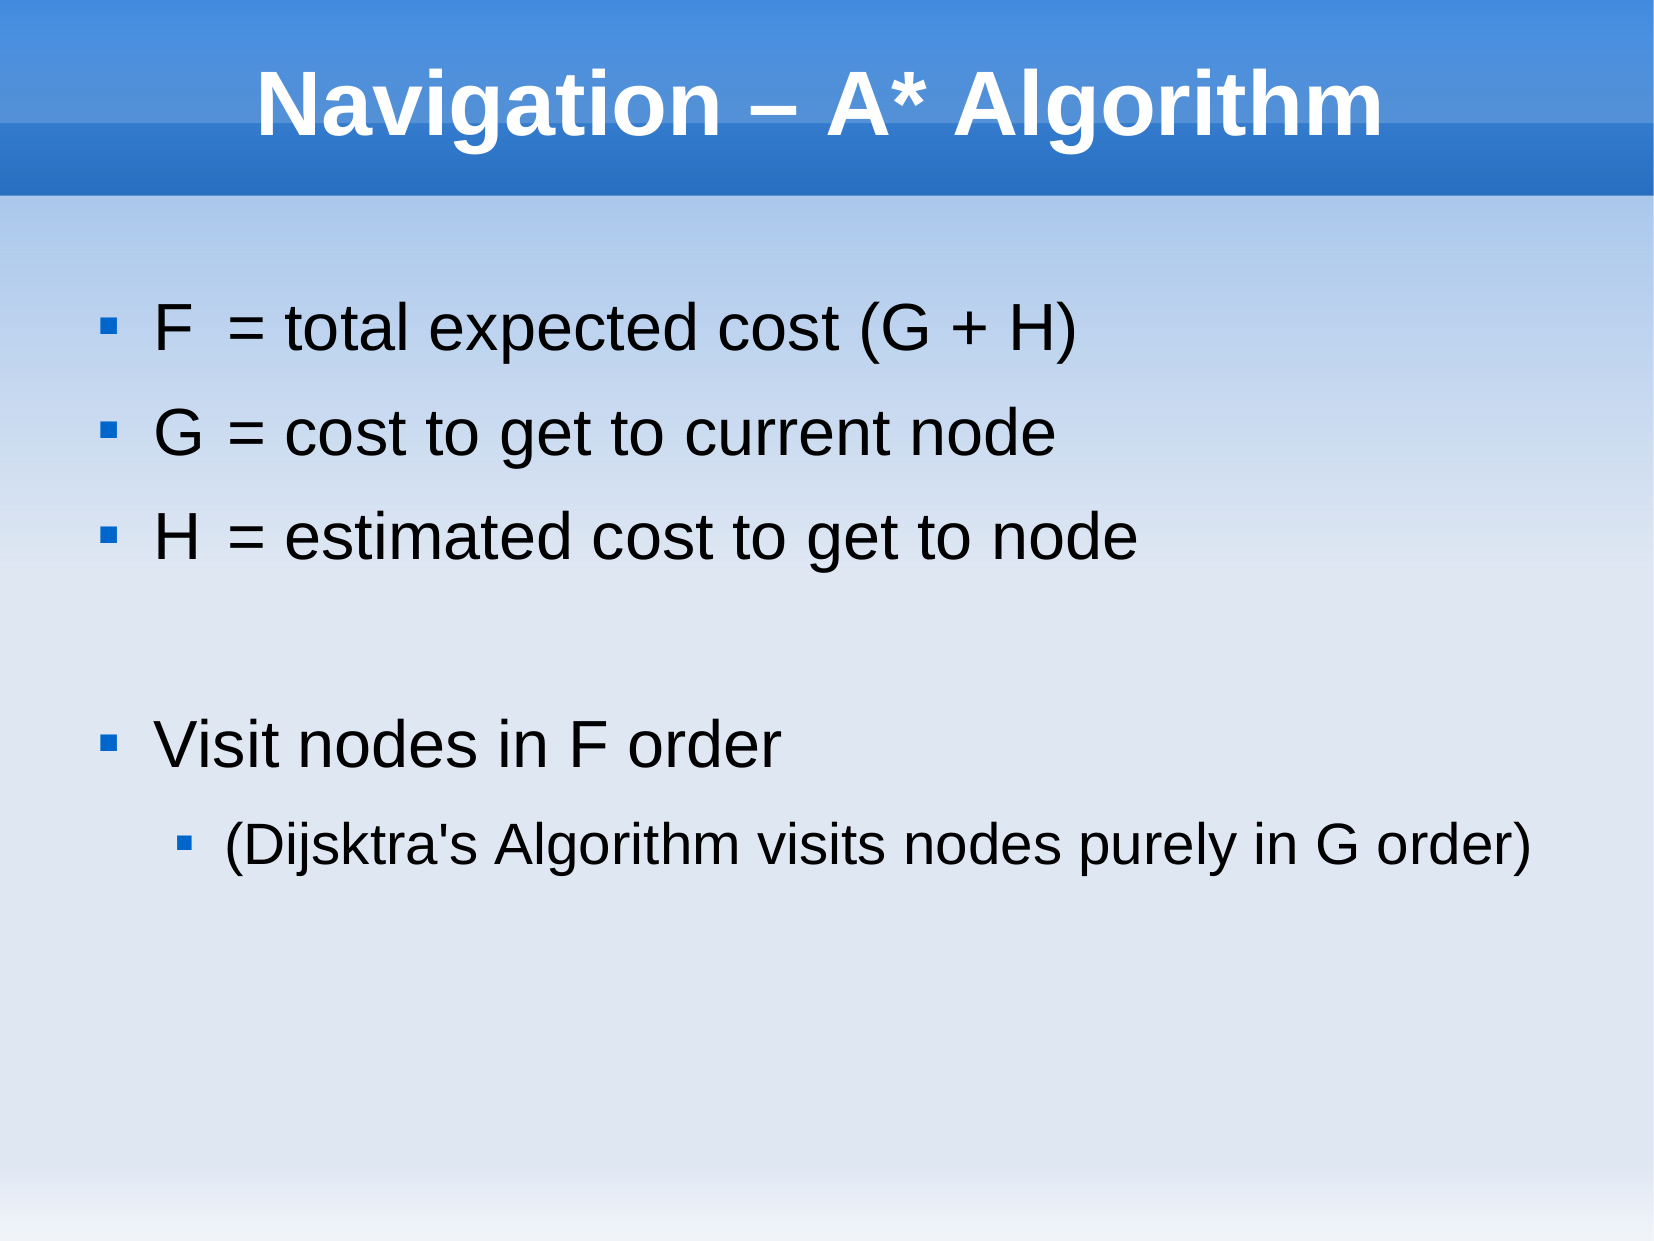

# Navigation – A* Algorithm
F	= total expected cost (G + H)
G	= cost to get to current node
H	= estimated cost to get to node
Visit nodes in F order
(Dijsktra's Algorithm visits nodes purely in G order)